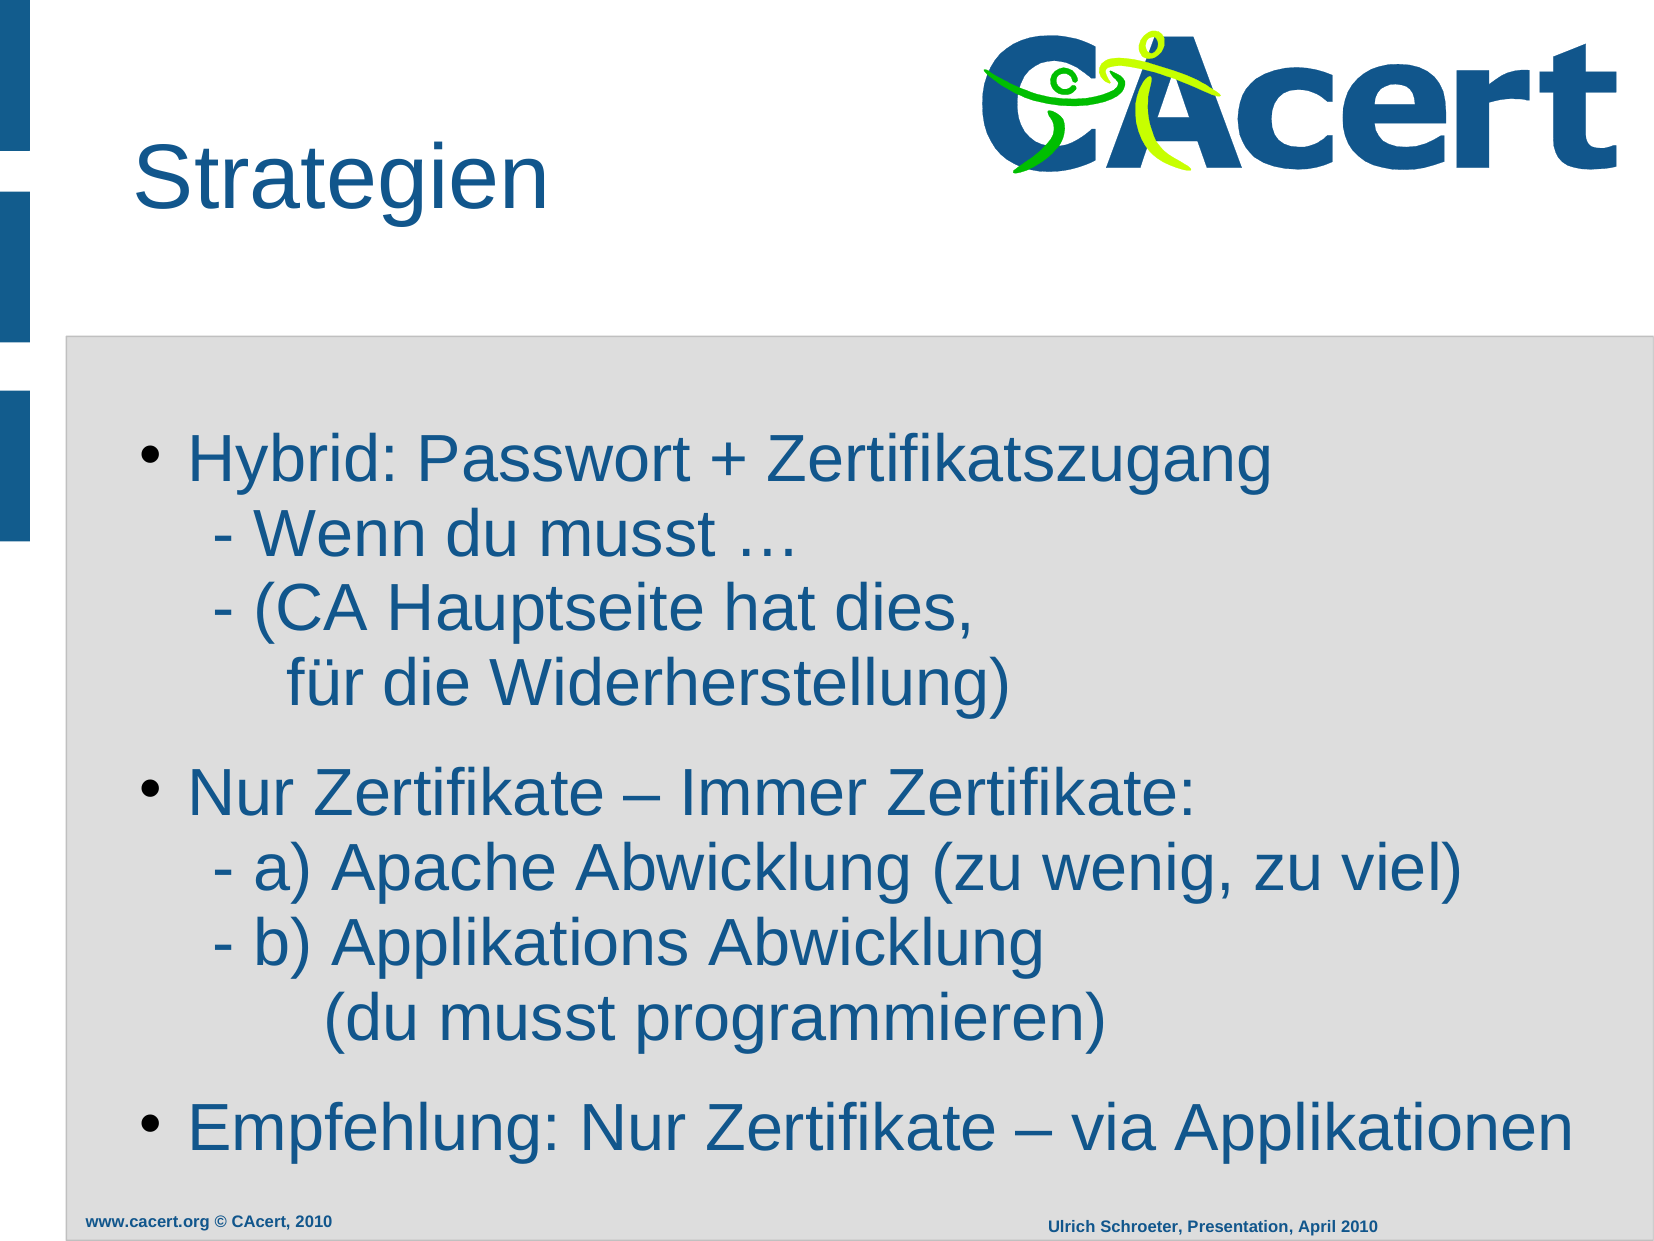

Strategien
 Hybrid: Passwort + Zertifikatszugang
 - Wenn du musst …
 - (CA Hauptseite hat dies,
 für die Widerherstellung)
 Nur Zertifikate – Immer Zertifikate:
 - a) Apache Abwicklung (zu wenig, zu viel)
 - b) Applikations Abwicklung
 (du musst programmieren)
 Empfehlung: Nur Zertifikate – via Applikationen